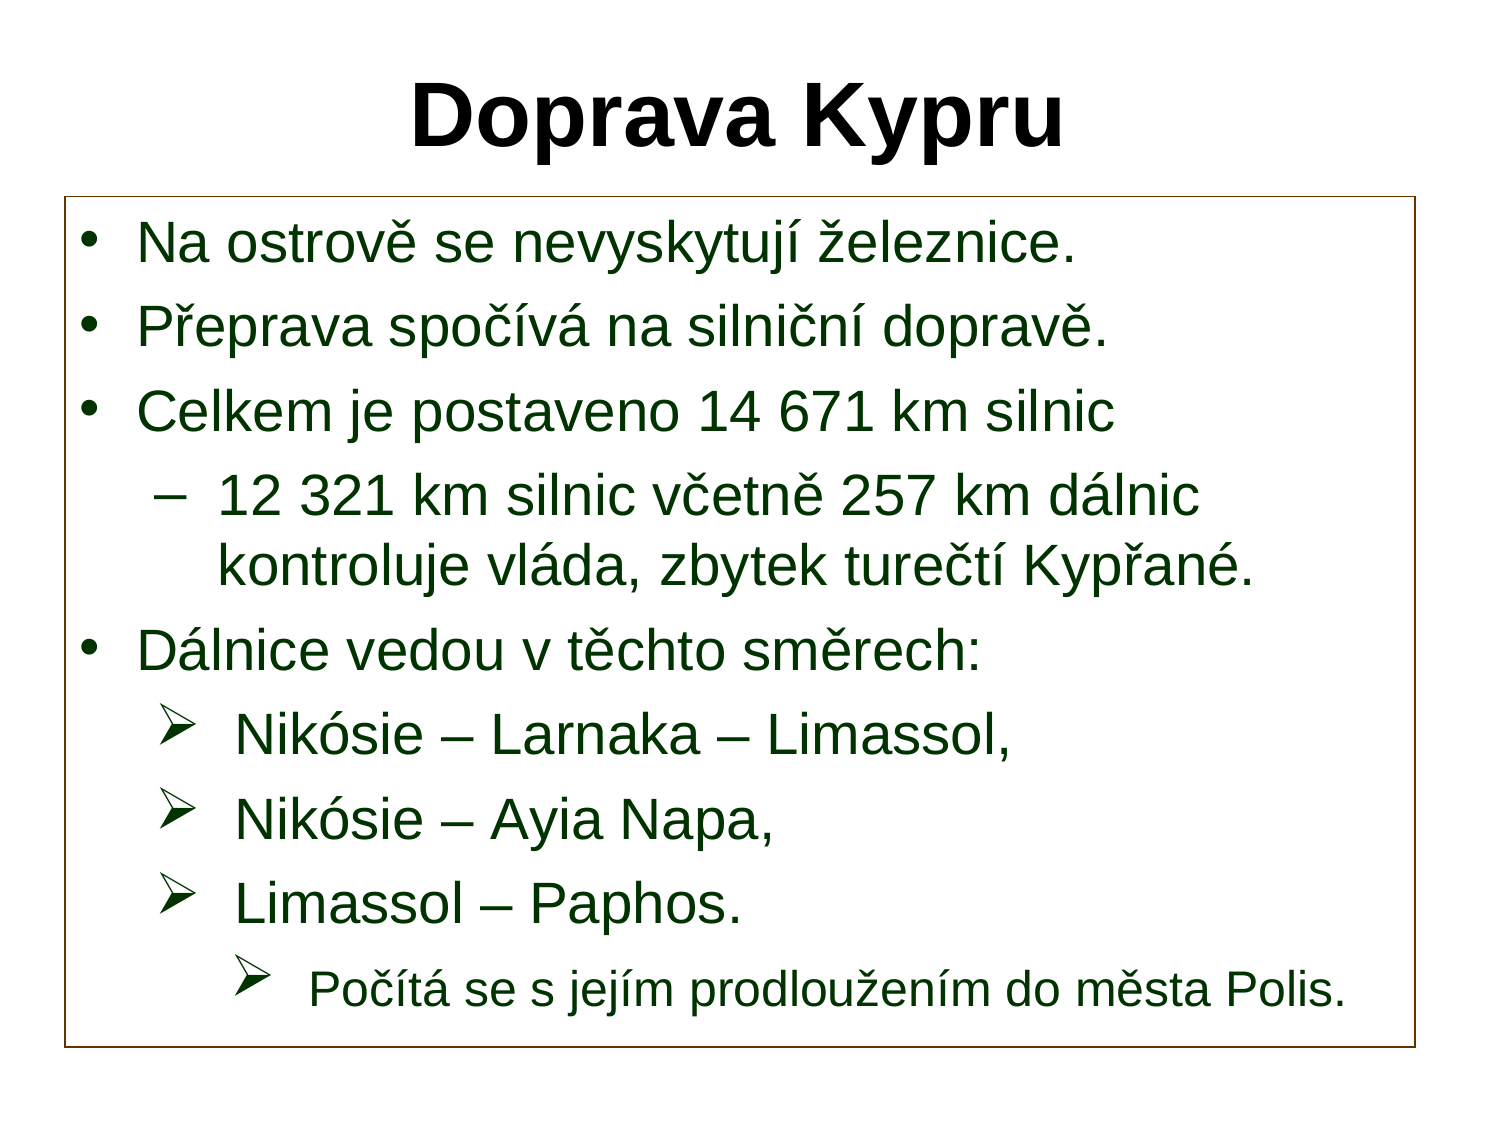

# Doprava Kypru
Na ostrově se nevyskytují železnice.
Přeprava spočívá na silniční dopravě.
Celkem je postaveno 14 671 km silnic
 12 321 km silnic včetně 257 km dálnic
 kontroluje vláda, zbytek turečtí Kypřané.
Dálnice vedou v těchto směrech:
 Nikósie – Larnaka – Limassol,
 Nikósie – Ayia Napa,
 Limassol – Paphos.
 Počítá se s jejím prodloužením do města Polis.